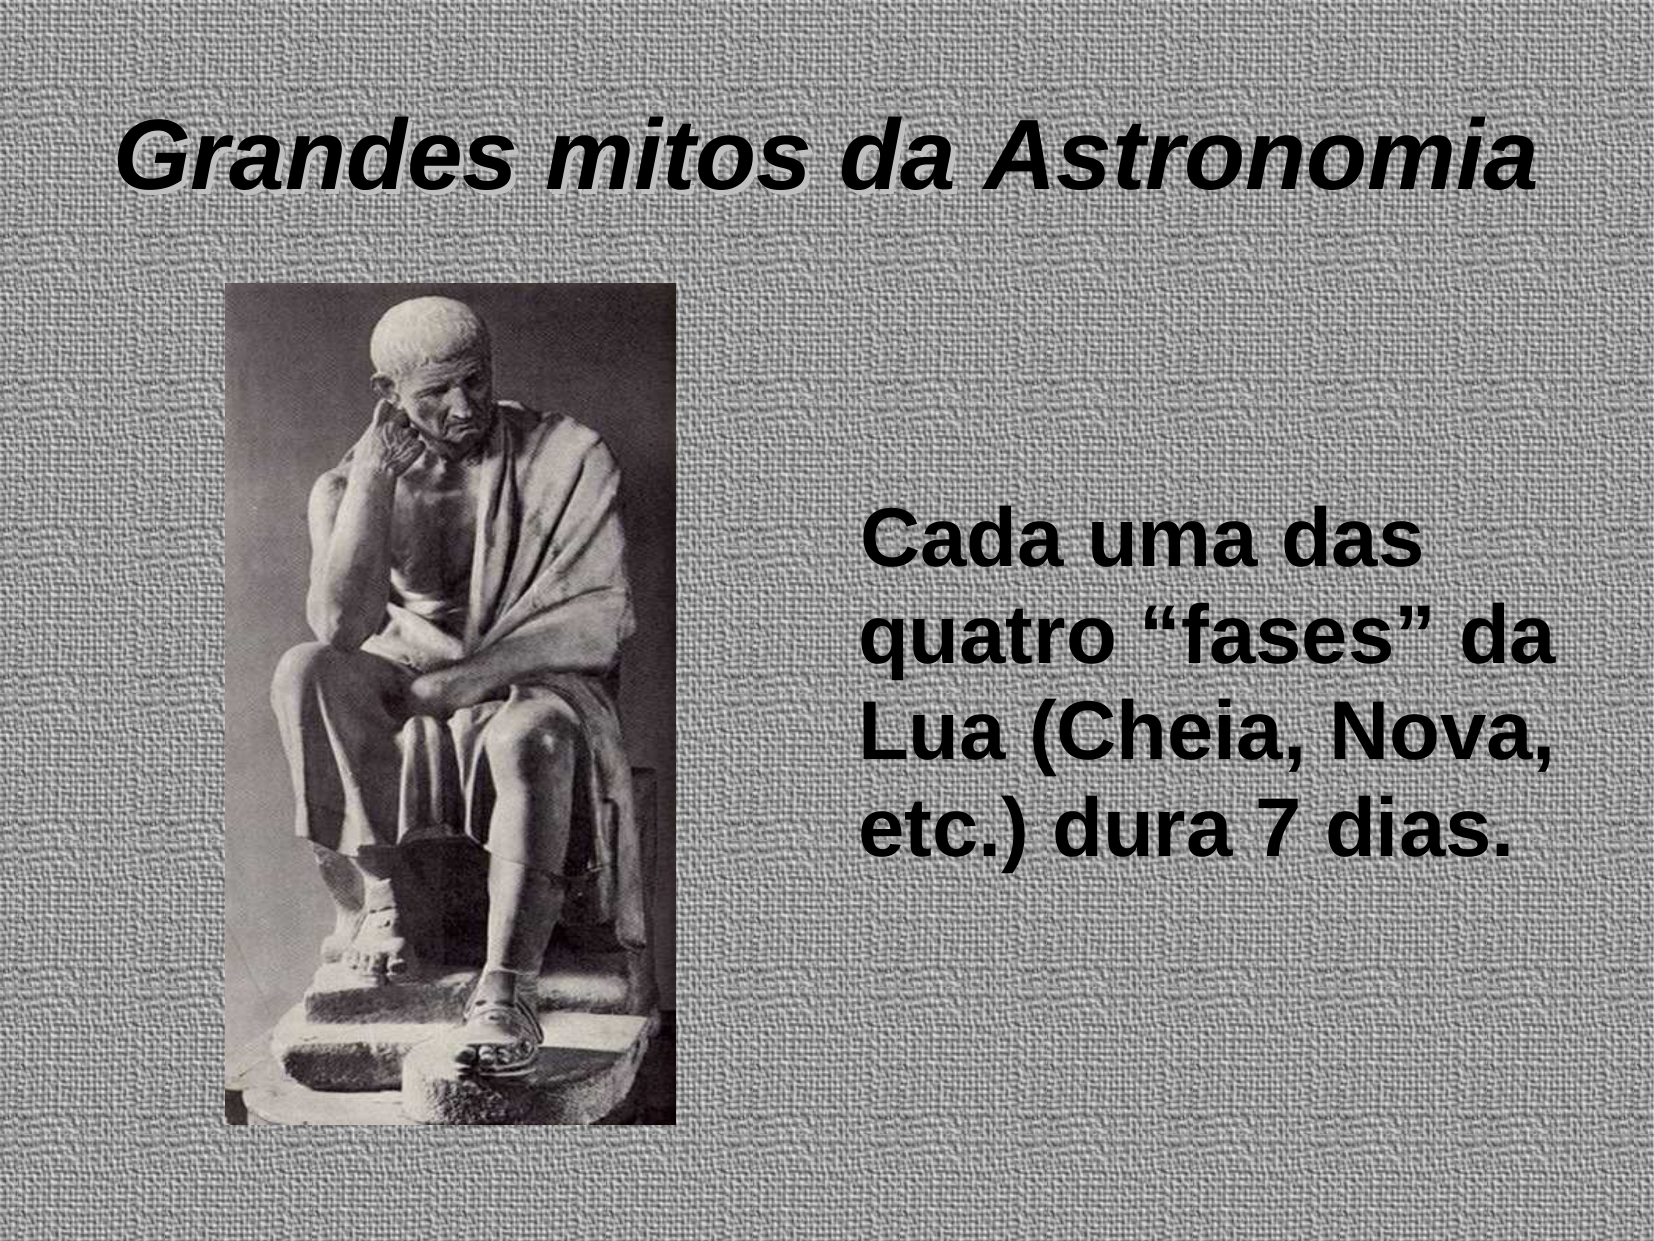

# Grandes mitos da Astronomia
 Cada uma das quatro “fases” da Lua (Cheia, Nova, etc.) dura 7 dias.